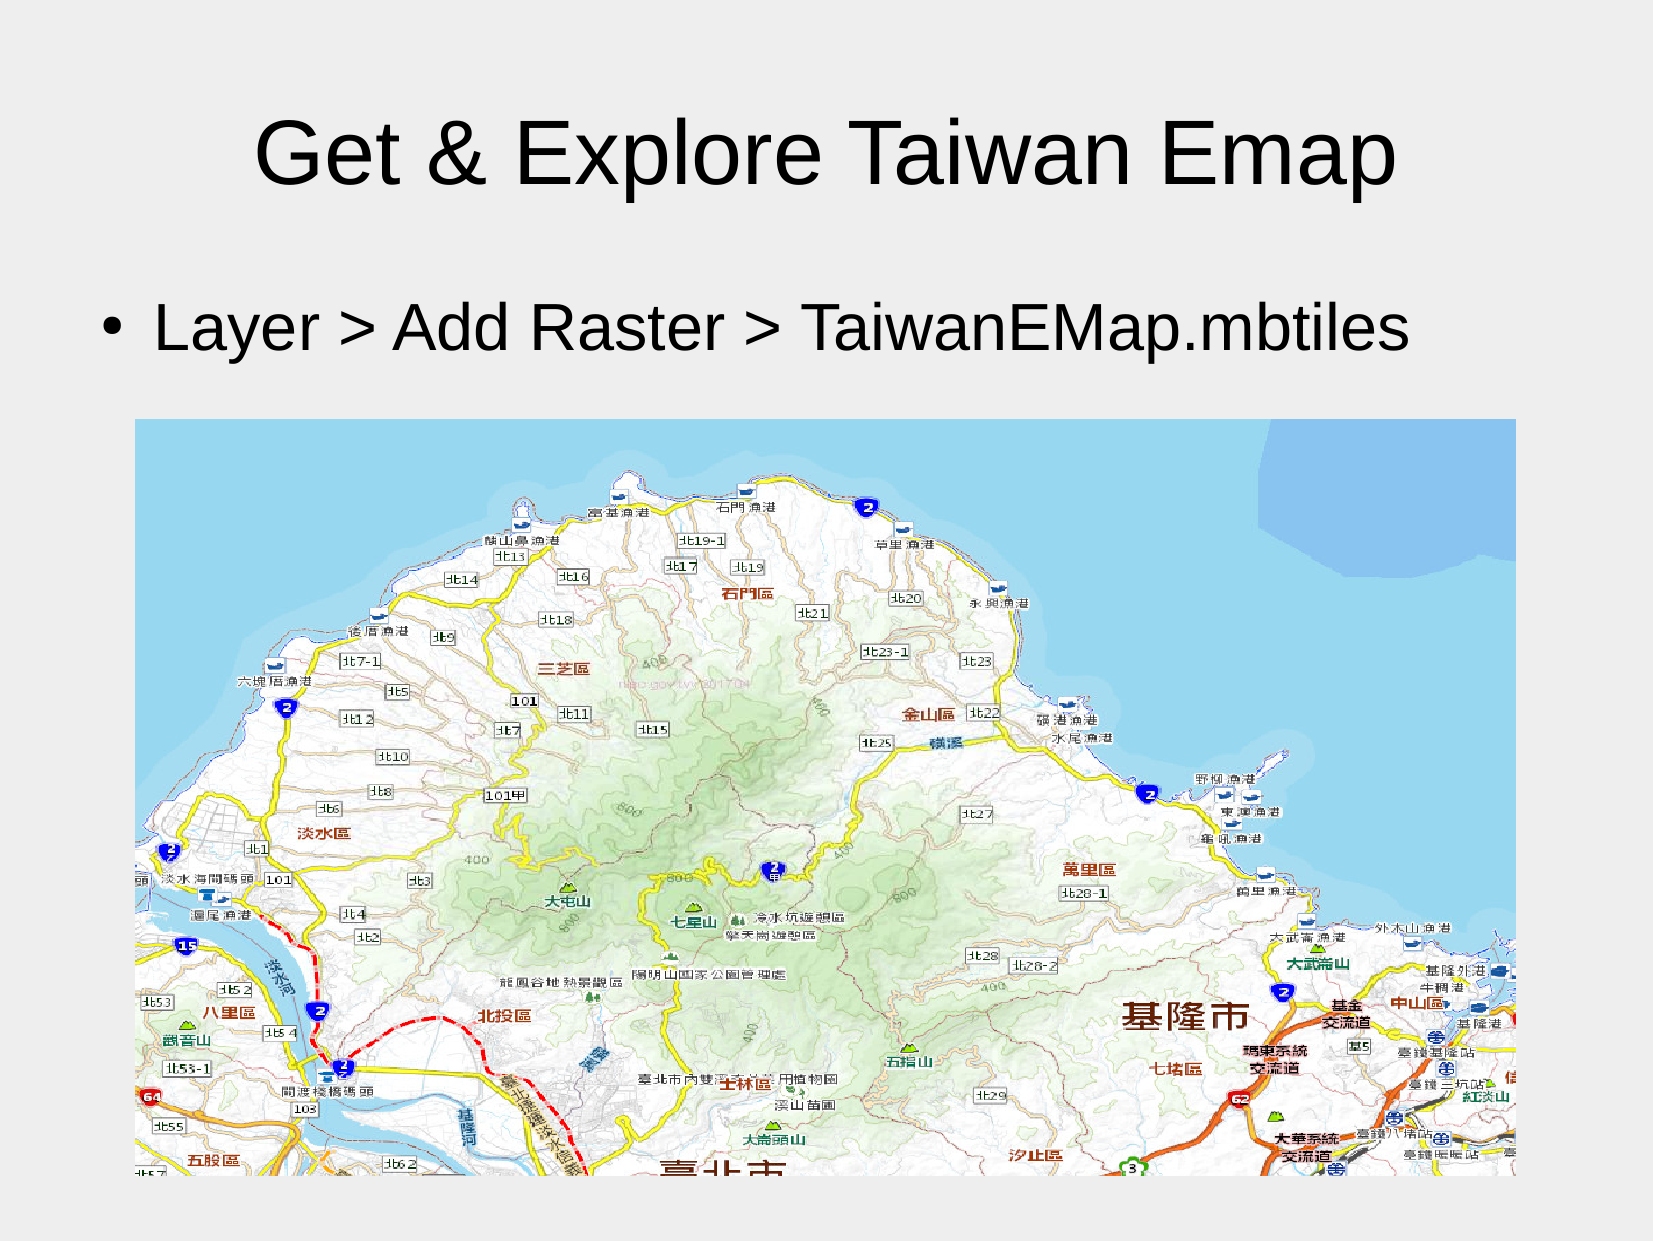

# Get & Explore Taiwan Emap
Layer > Add Raster > TaiwanEMap.mbtiles